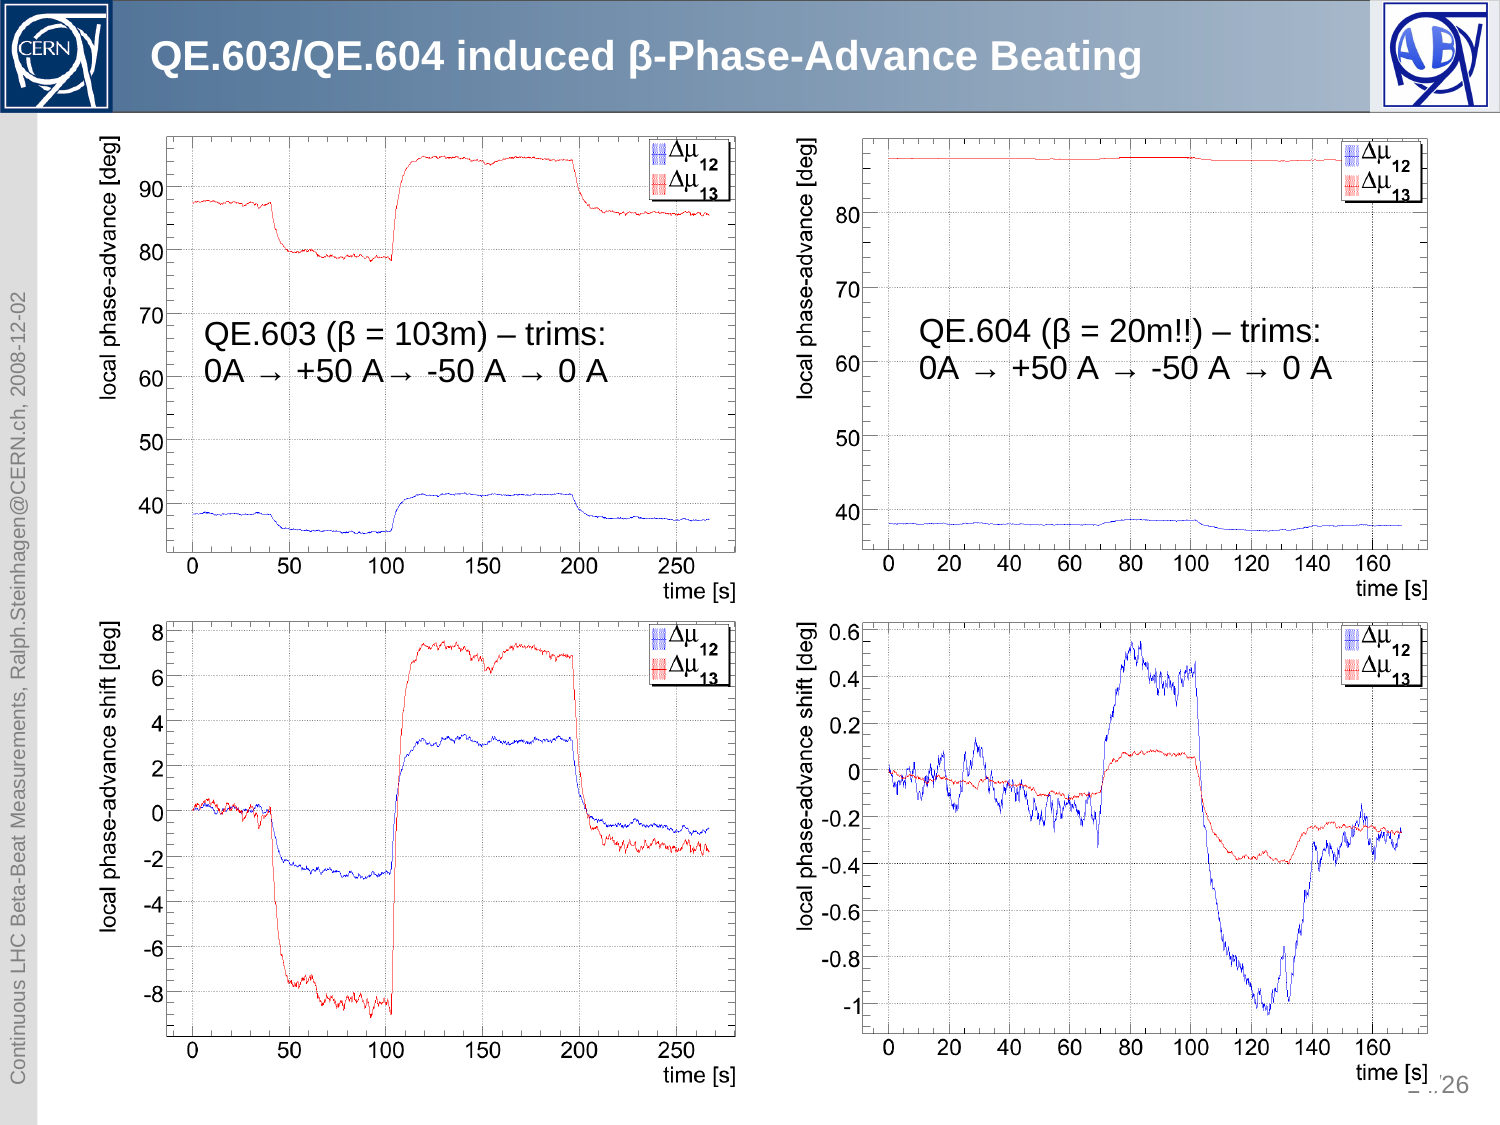

# QE.603/QE.604 induced β-Phase-Advance Beating
QE.604 (β = 20m!!) – trims:
0A → +50 A → -50 A → 0 A
QE.603 (β = 103m) – trims:
0A → +50 A→ -50 A → 0 A